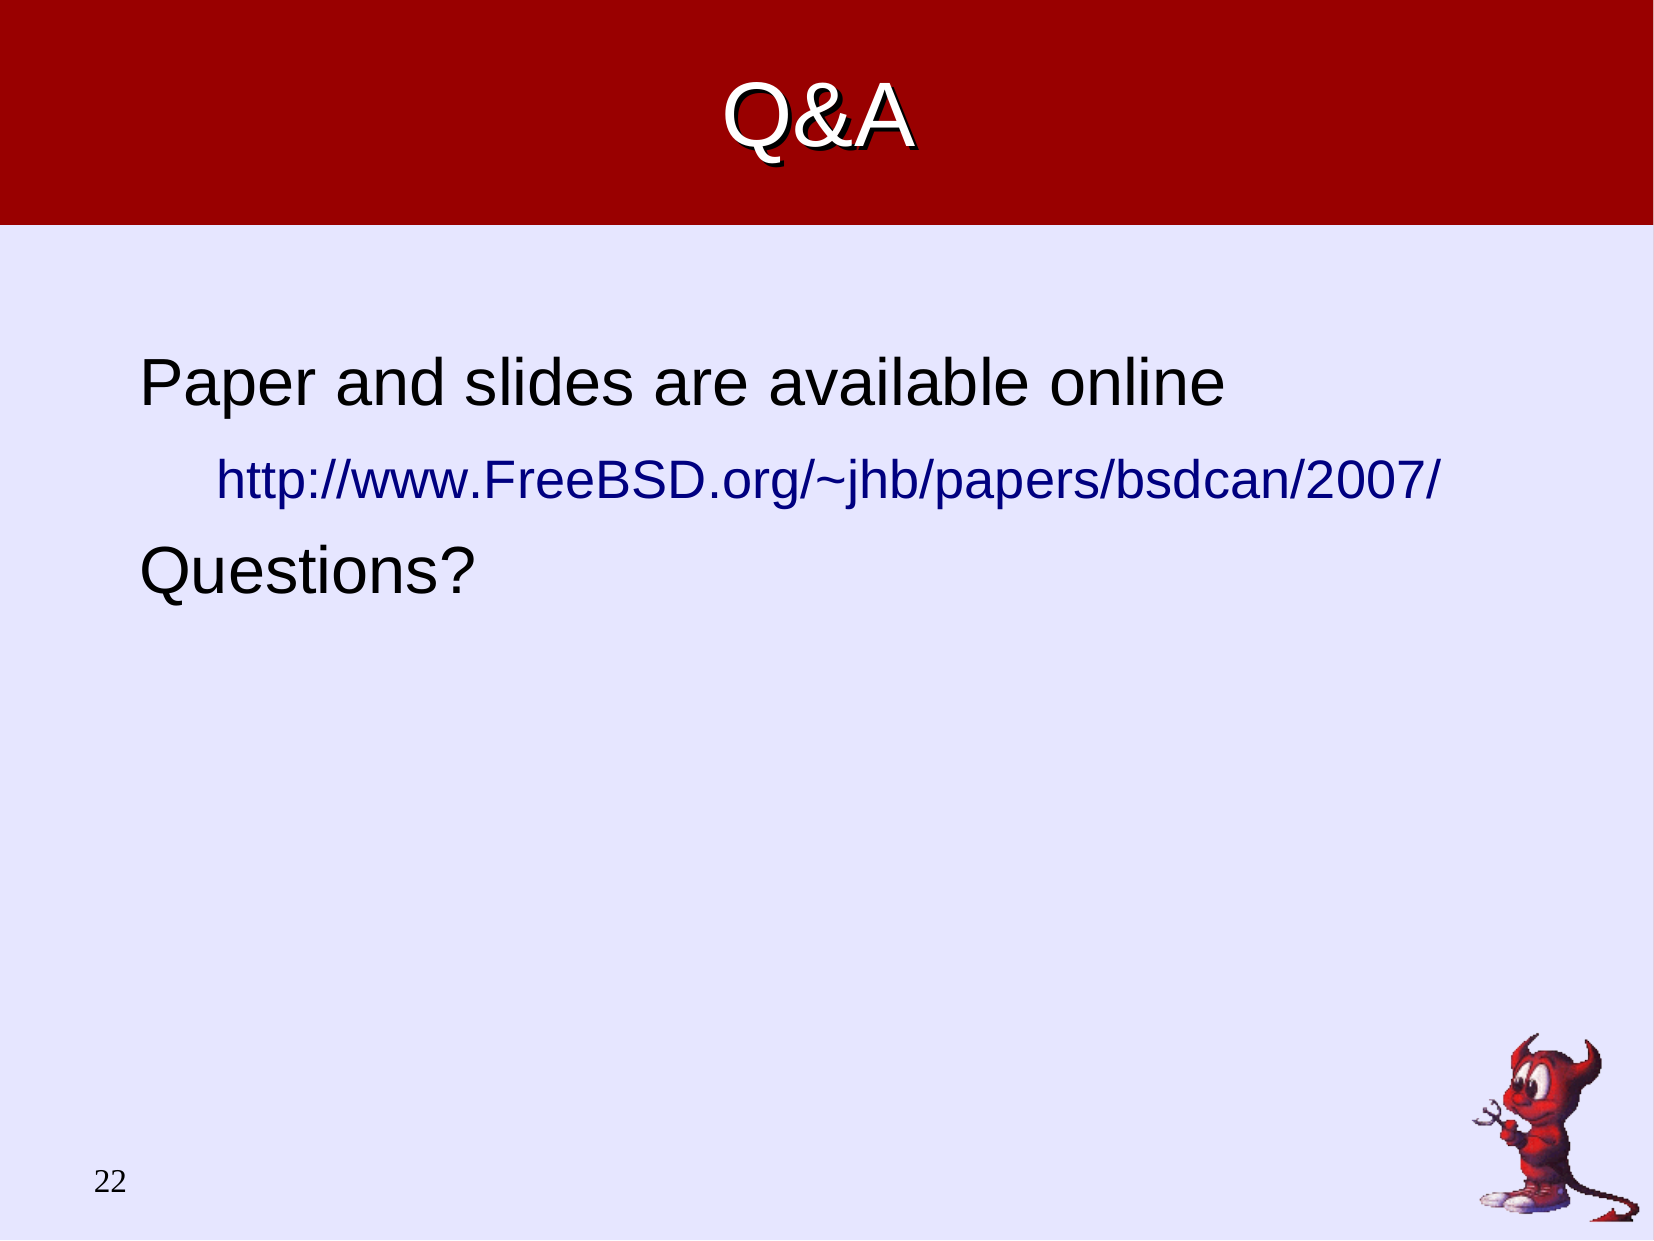

# Q&A
Paper and slides are available online
http://www.FreeBSD.org/~jhb/papers/bsdcan/2007/
Questions?